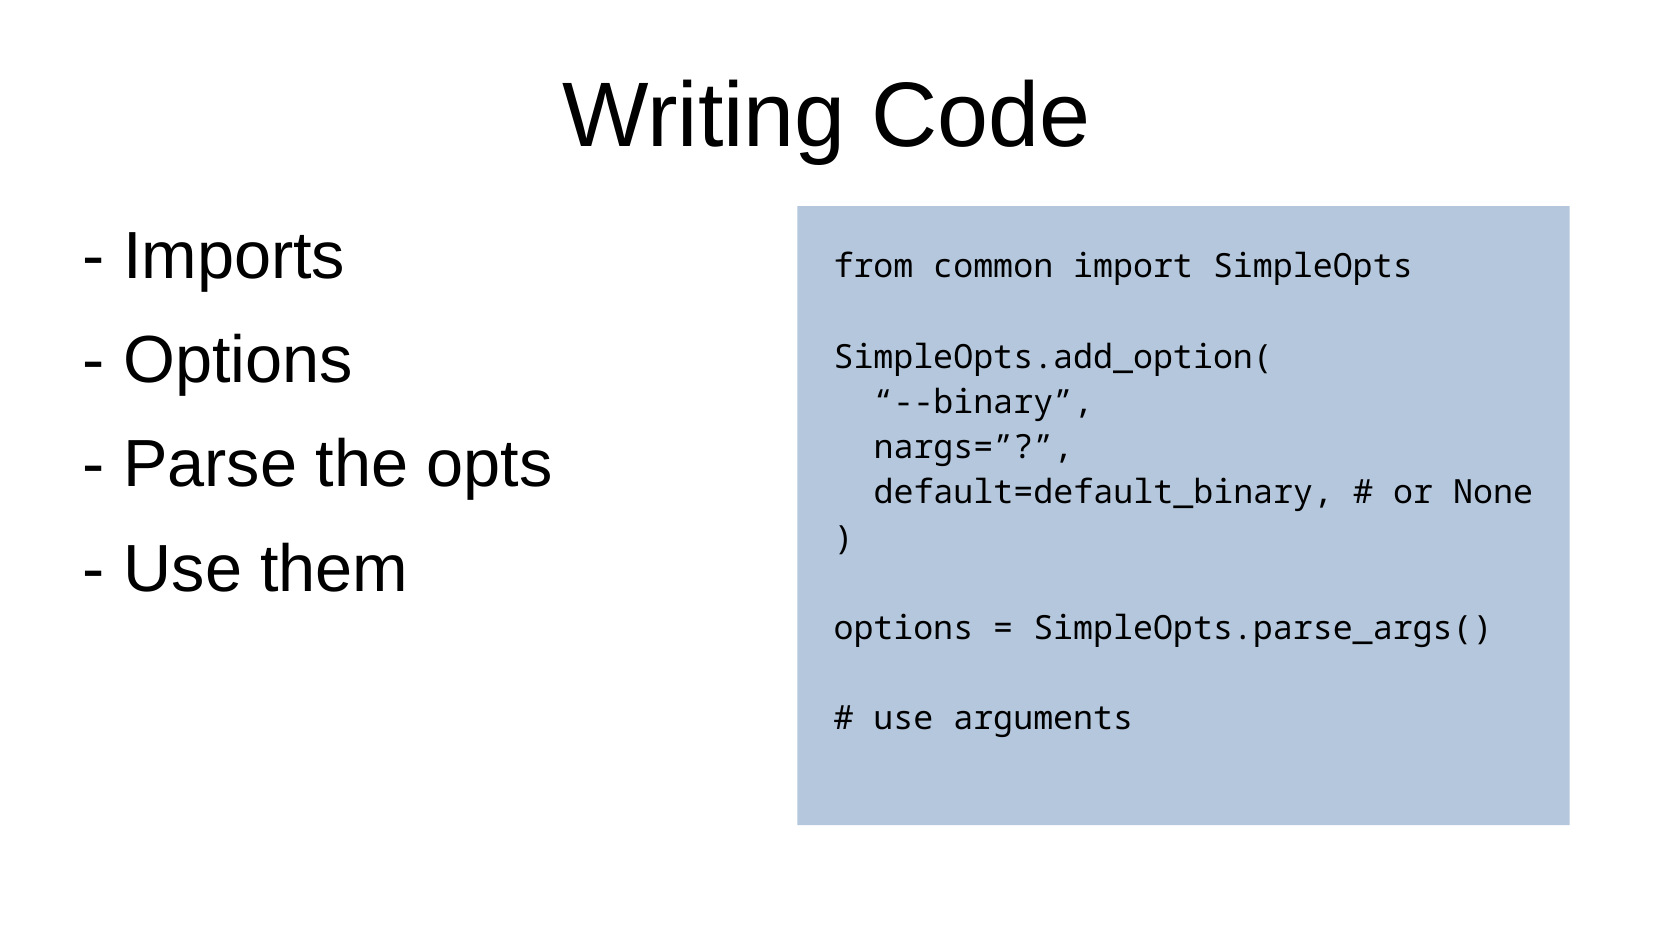

# Writing Code
from common import SimpleOpts
SimpleOpts.add_option(
 “--binary”,
 nargs=”?”,
 default=default_binary, # or None
)
options = SimpleOpts.parse_args()
# use arguments
- Imports
- Options
- Parse the opts
- Use them